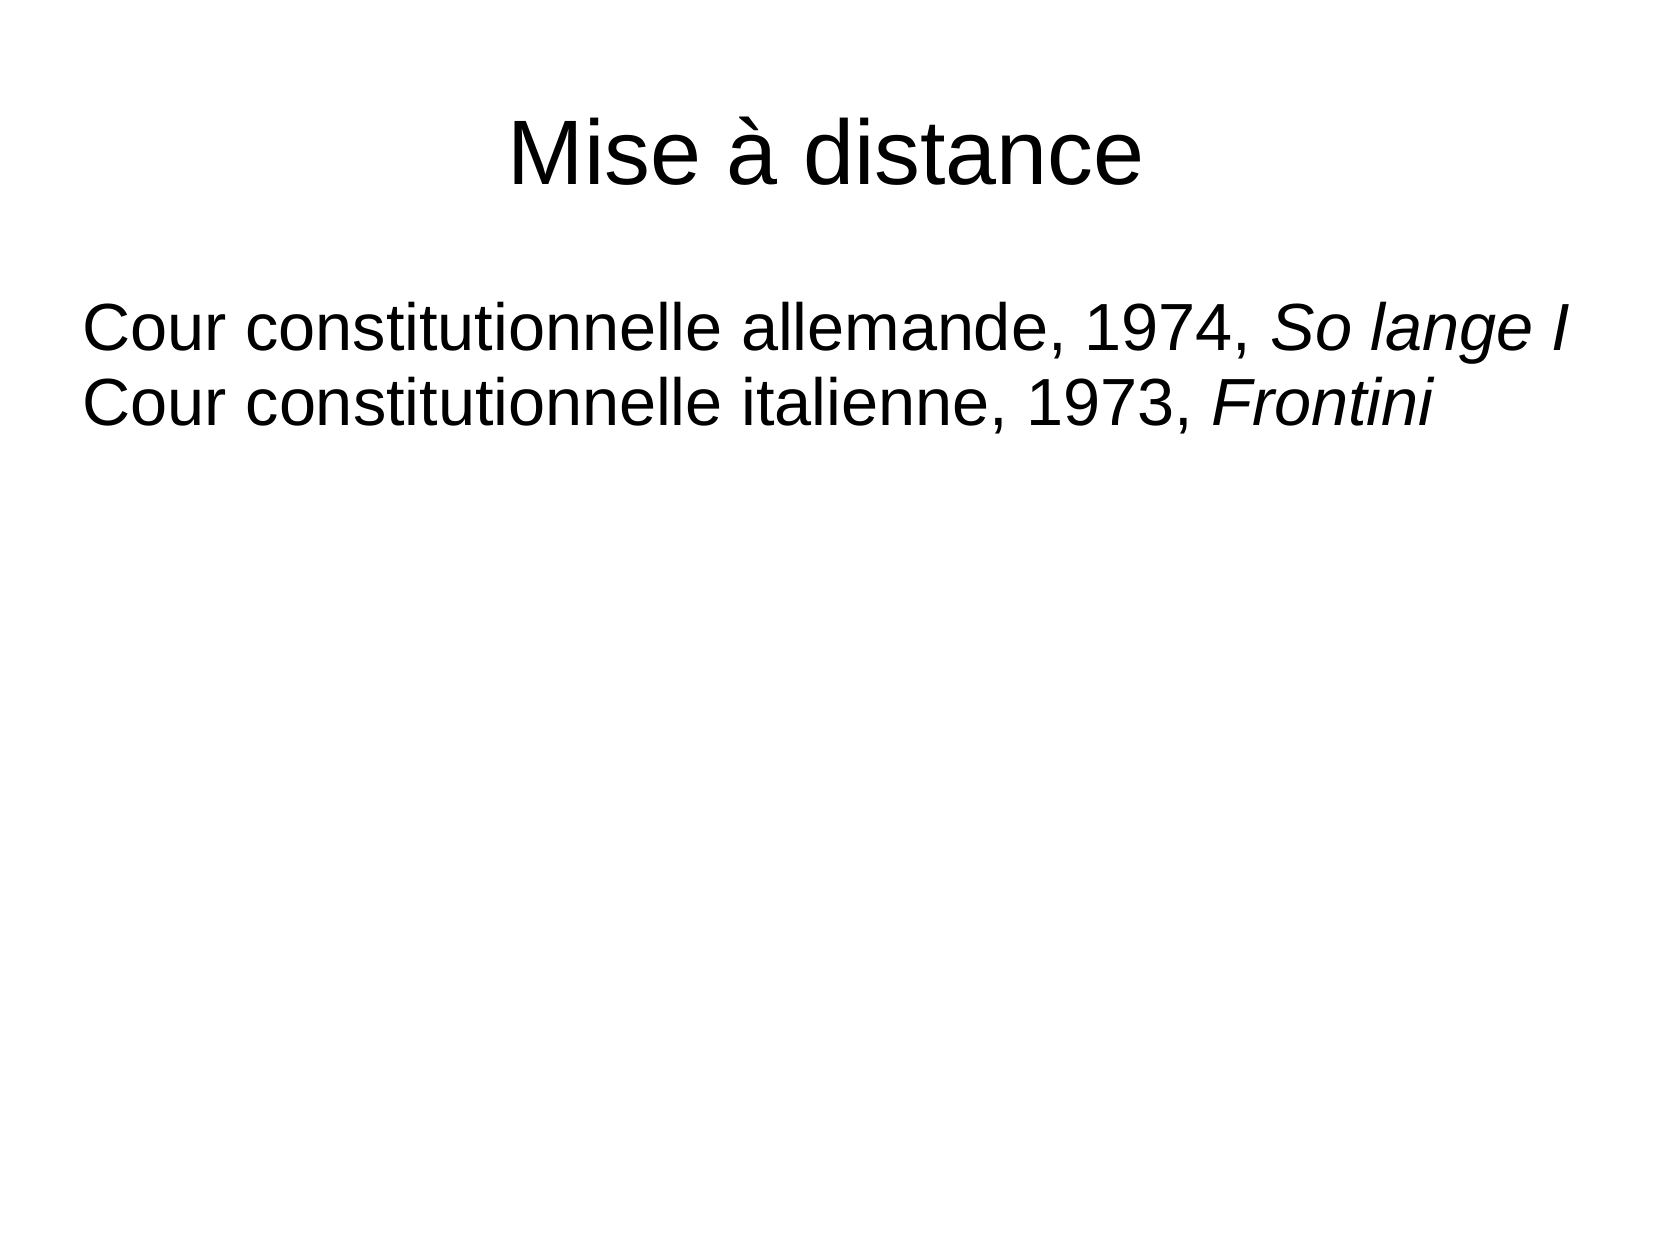

# Mise à distance
Cour constitutionnelle allemande, 1974, So lange I
Cour constitutionnelle italienne, 1973, Frontini